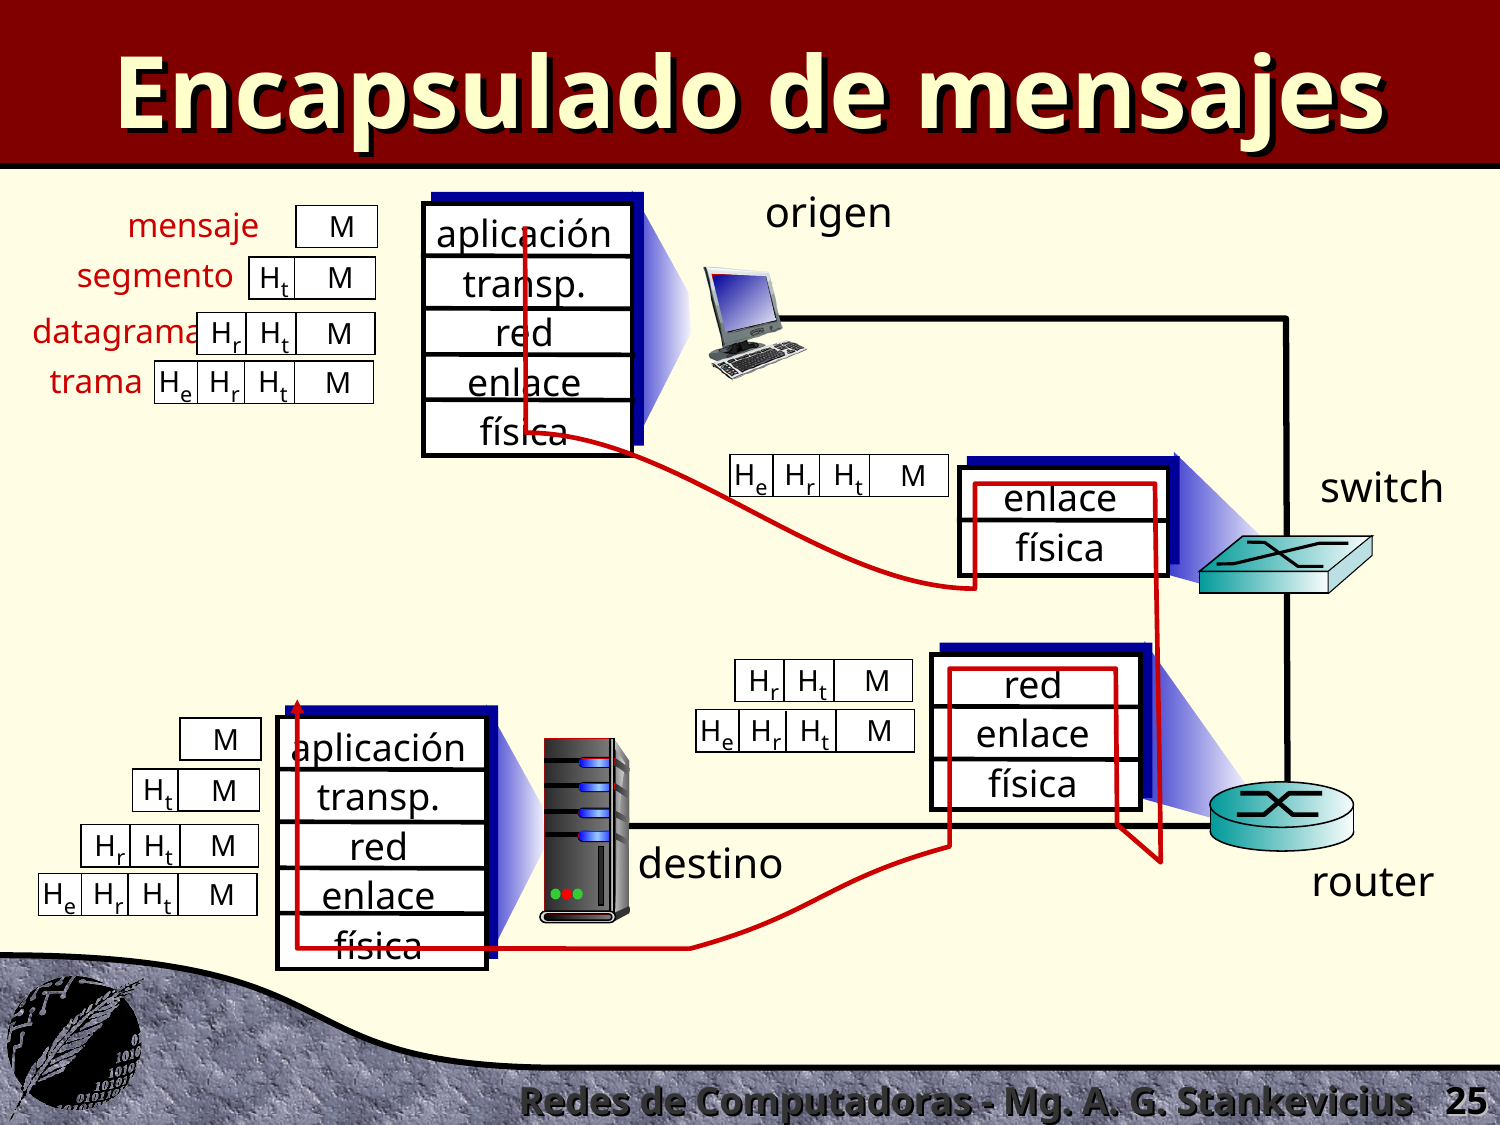

# Encapsulado de mensajes
origen
mensaje
aplicación
transp.
red
enlace
física
M
Ht
M
Hr
Ht
M
He
Hr
Ht
M
segmento
datagrama
trama
He
Hr
Ht
M
switch
enlace
física
red
enlace
física
Hr
Ht
M
He
Hr
Ht
M
aplicación
transp.
red
enlace
física
M
Ht
M
Hr
Ht
M
He
Hr
Ht
M
destino
router
25